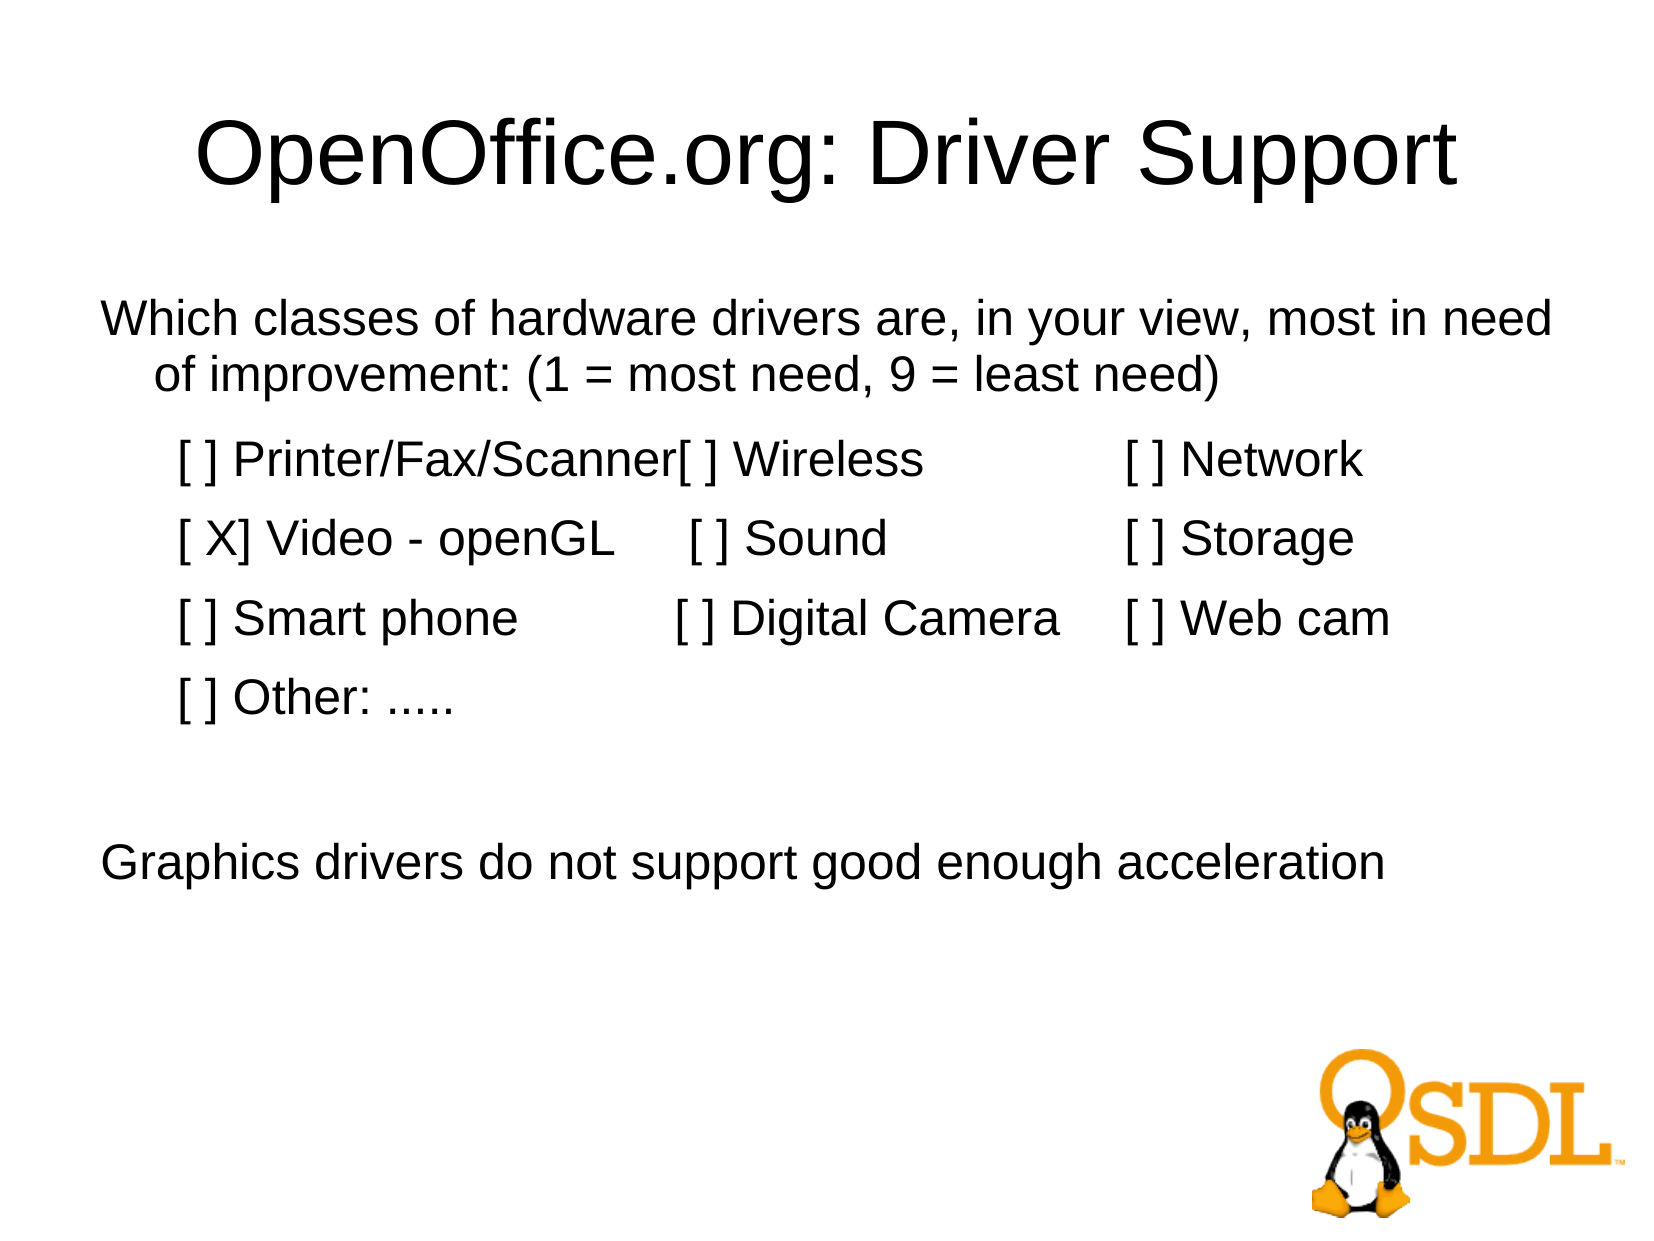

# OpenOffice.org: Driver Support
Which classes of hardware drivers are, in your view, most in need of improvement: (1 = most need, 9 = least need)
[ ] Printer/Fax/Scanner[ ] Wireless			[ ] Network
[ X] Video - openGL	 [ ] Sound				[ ] Storage
[ ] Smart phone			[ ] Digital Camera 	[ ] Web cam
[ ] Other: .....
Graphics drivers do not support good enough acceleration